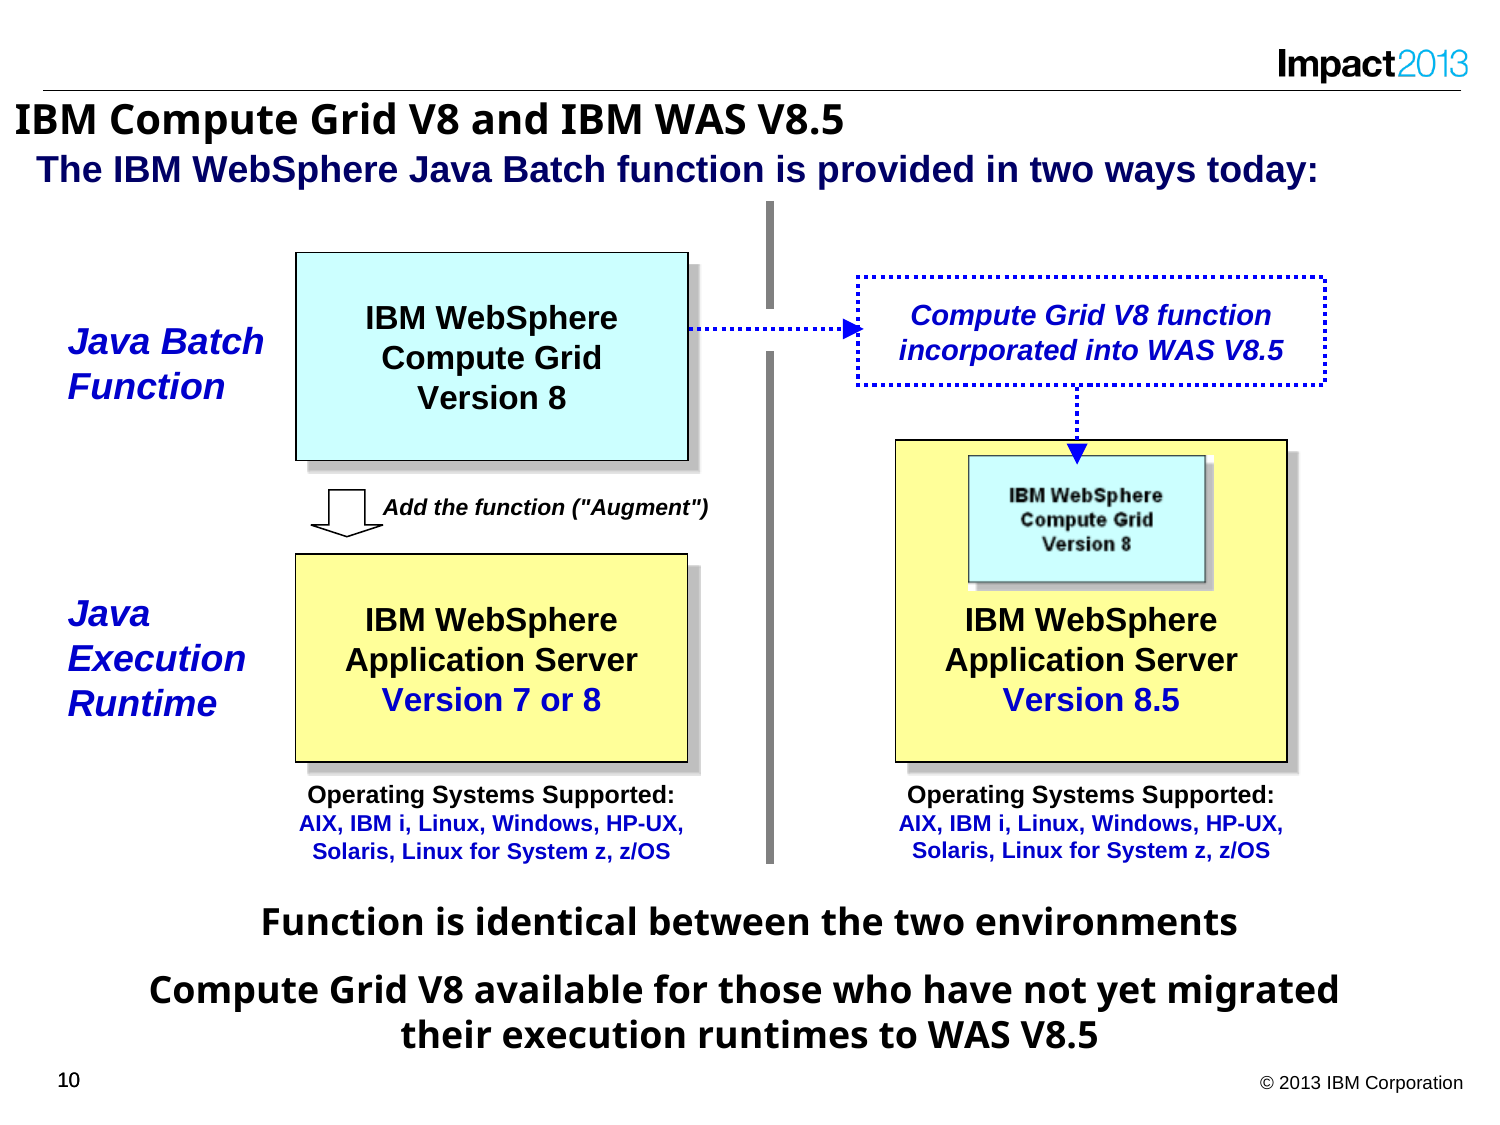

IBM Compute Grid V8 and IBM WAS V8.5
The IBM WebSphere Java Batch function is provided in two ways today:
IBM WebSphere Compute Grid Version 8
Compute Grid V8 function incorporated into WAS V8.5
Java Batch Function
IBM WebSphere Application Server
Version 8.5
Operating Systems Supported:
AIX, IBM i, Linux, Windows, HP-UX, Solaris, Linux for System z, z/OS
Add the function ("Augment")
IBM WebSphere Application Server
Version 7 or 8
Operating Systems Supported:
AIX, IBM i, Linux, Windows, HP-UX, Solaris, Linux for System z, z/OS
Java Execution Runtime
Function is identical between the two environments
Compute Grid V8 available for those who have not yet migrated
their execution runtimes to WAS V8.5